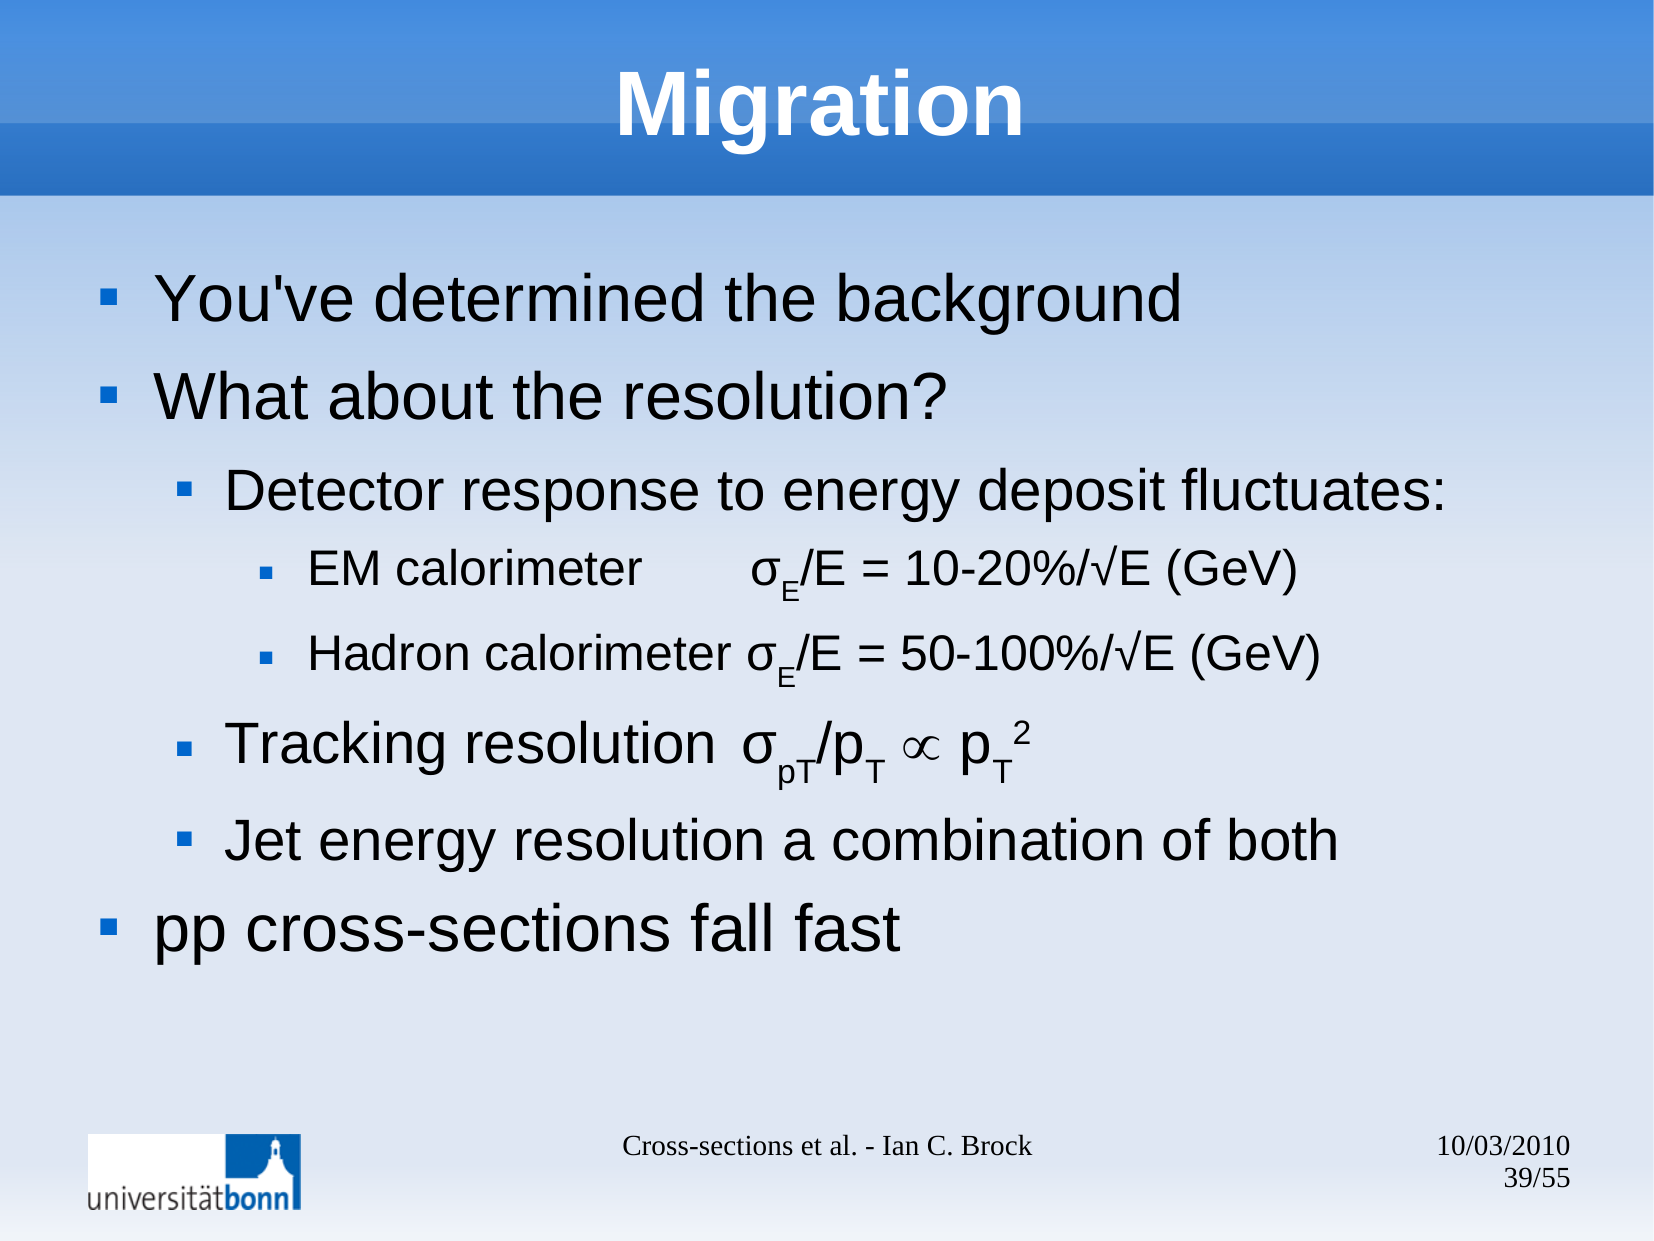

# Migration
You've determined the background
What about the resolution?
Detector response to energy deposit fluctuates:
EM calorimeter 		σE/E = 10-20%/√E (GeV)
Hadron calorimeter σE/E = 50-100%/√E (GeV)
Tracking resolution 	σpT/pT ∝ pT2
Jet energy resolution a combination of both
pp cross-sections fall fast
Cross-sections et al. - Ian C. Brock
39